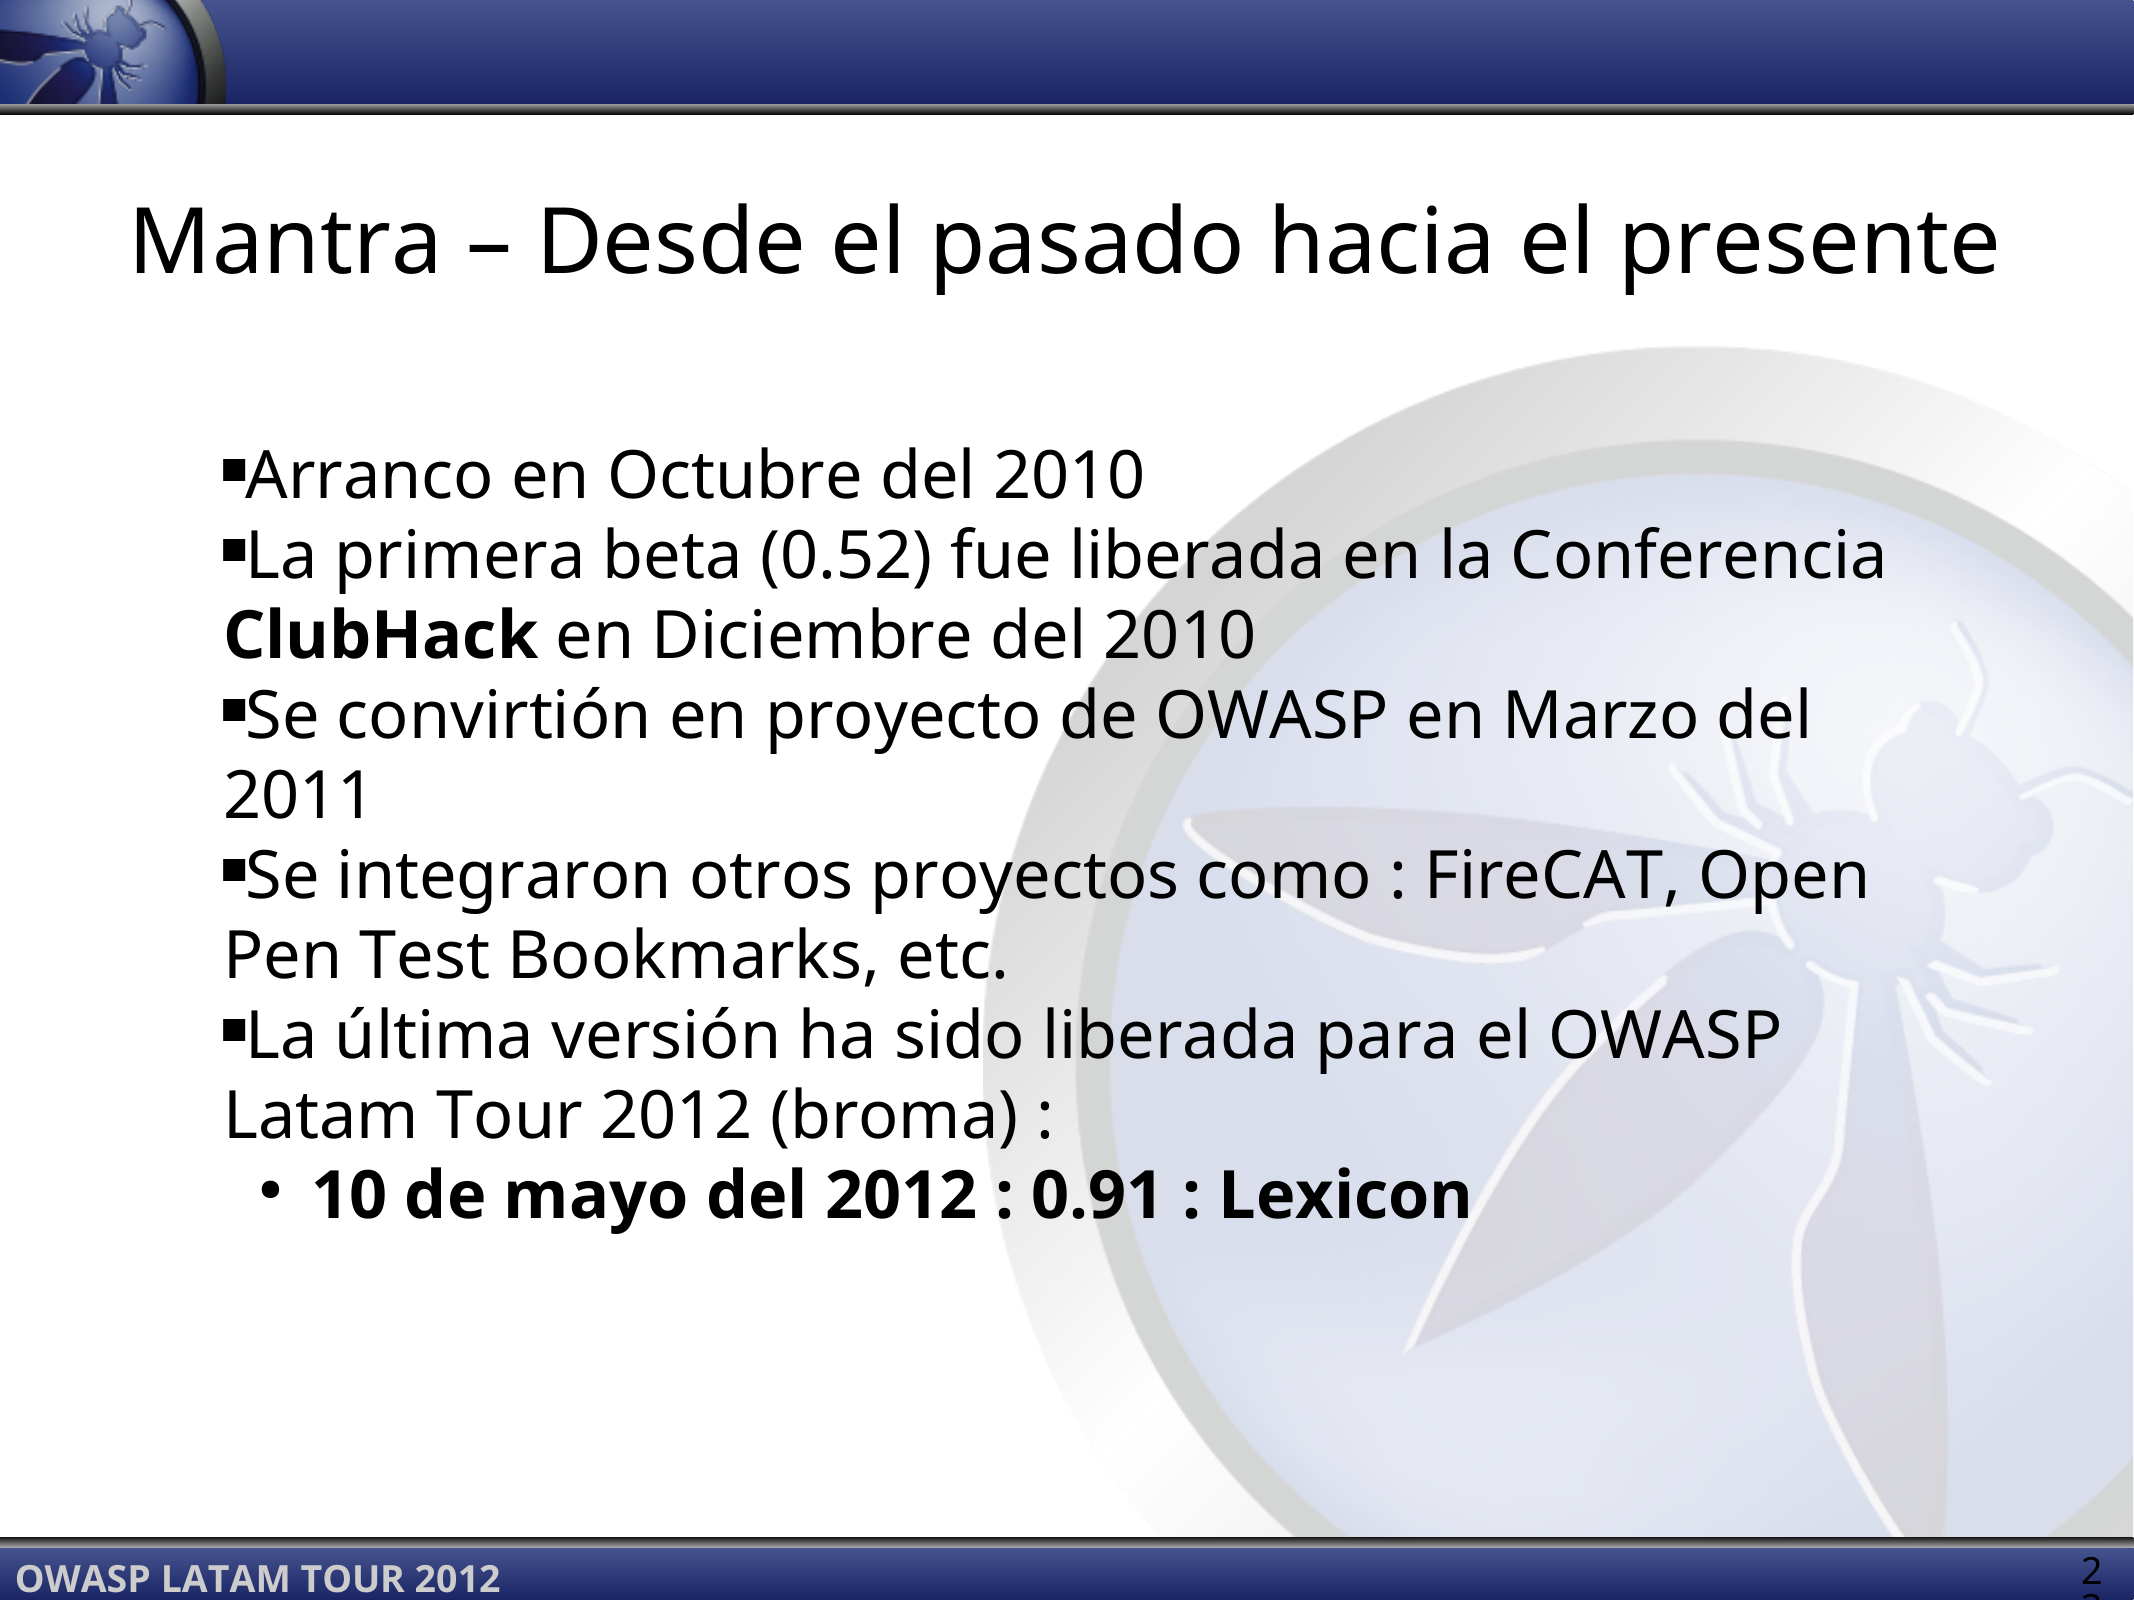

Mantra – Desde el pasado hacia el presente
Arranco en Octubre del 2010
La primera beta (0.52) fue liberada en la Conferencia ClubHack en Diciembre del 2010
Se convirtión en proyecto de OWASP en Marzo del 2011
Se integraron otros proyectos como : FireCAT, Open Pen Test Bookmarks, etc.
La última versión ha sido liberada para el OWASP Latam Tour 2012 (broma) :
 10 de mayo del 2012 : 0.91 : Lexicon